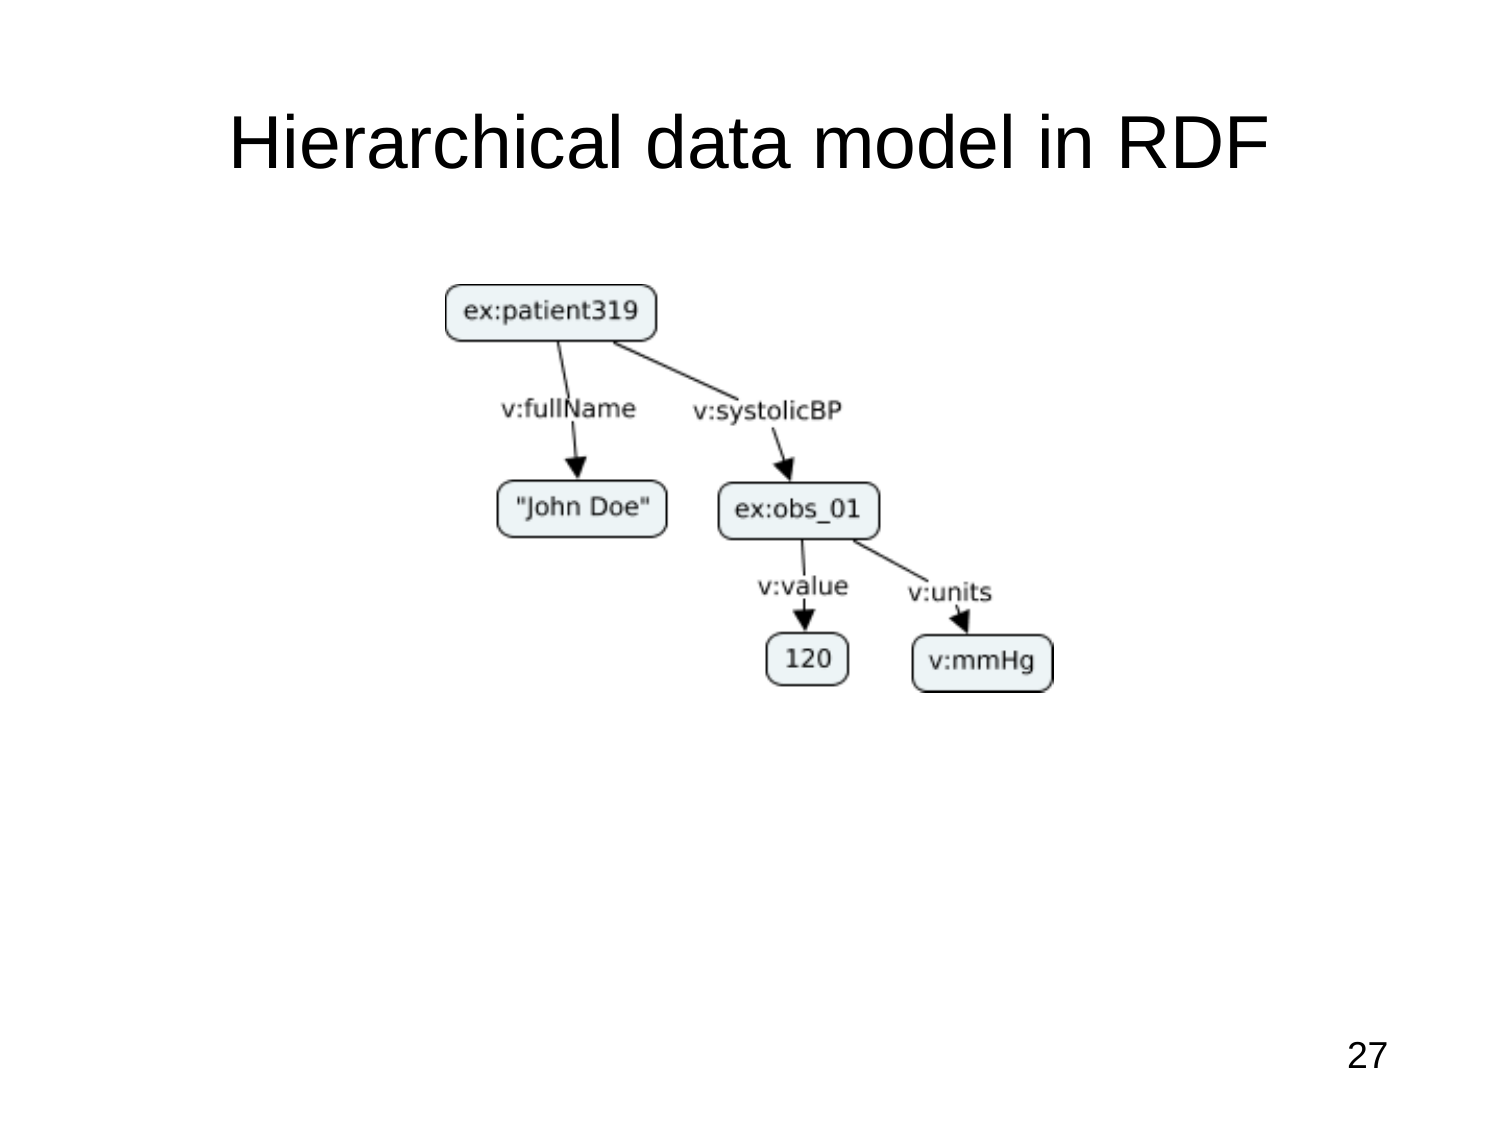

# Hierarchical data model in RDF
27